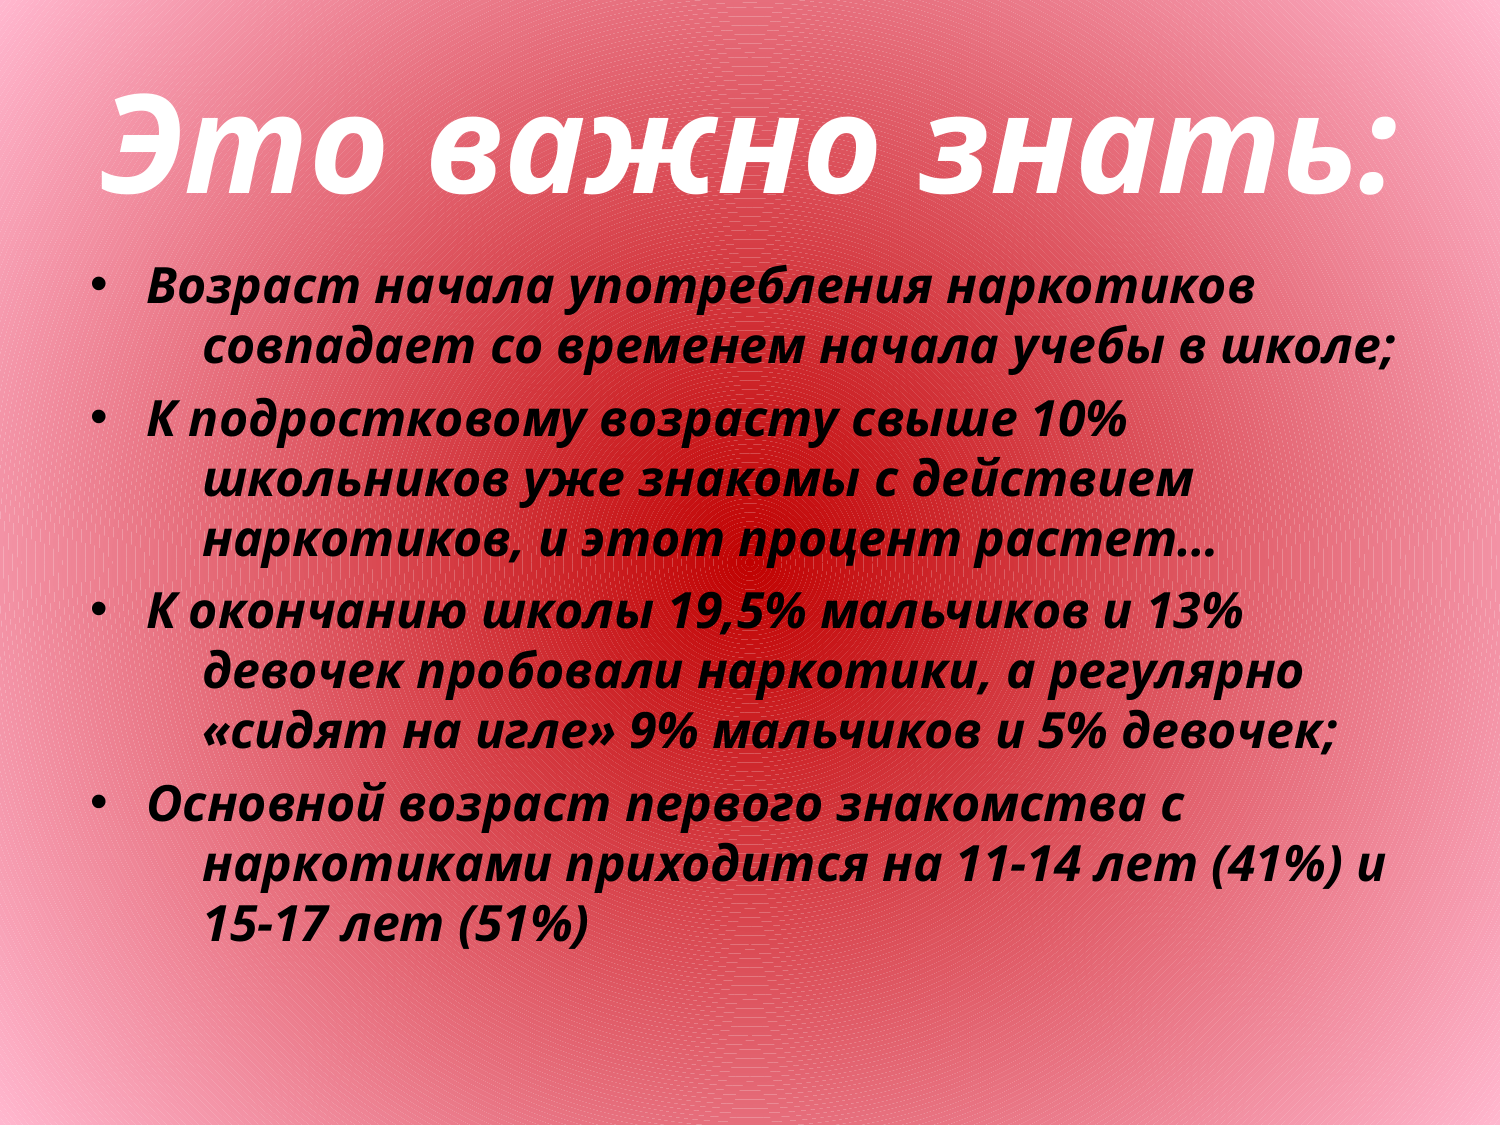

# Это важно знать:
Возраст начала употребления наркотиков совпадает со временем начала учебы в школе;
К подростковому возрасту свыше 10% школьников уже знакомы с действием наркотиков, и этот процент растет…
К окончанию школы 19,5% мальчиков и 13% девочек пробовали наркотики, а регулярно «сидят на игле» 9% мальчиков и 5% девочек;
Основной возраст первого знакомства с наркотиками приходится на 11-14 лет (41%) и 15-17 лет (51%)